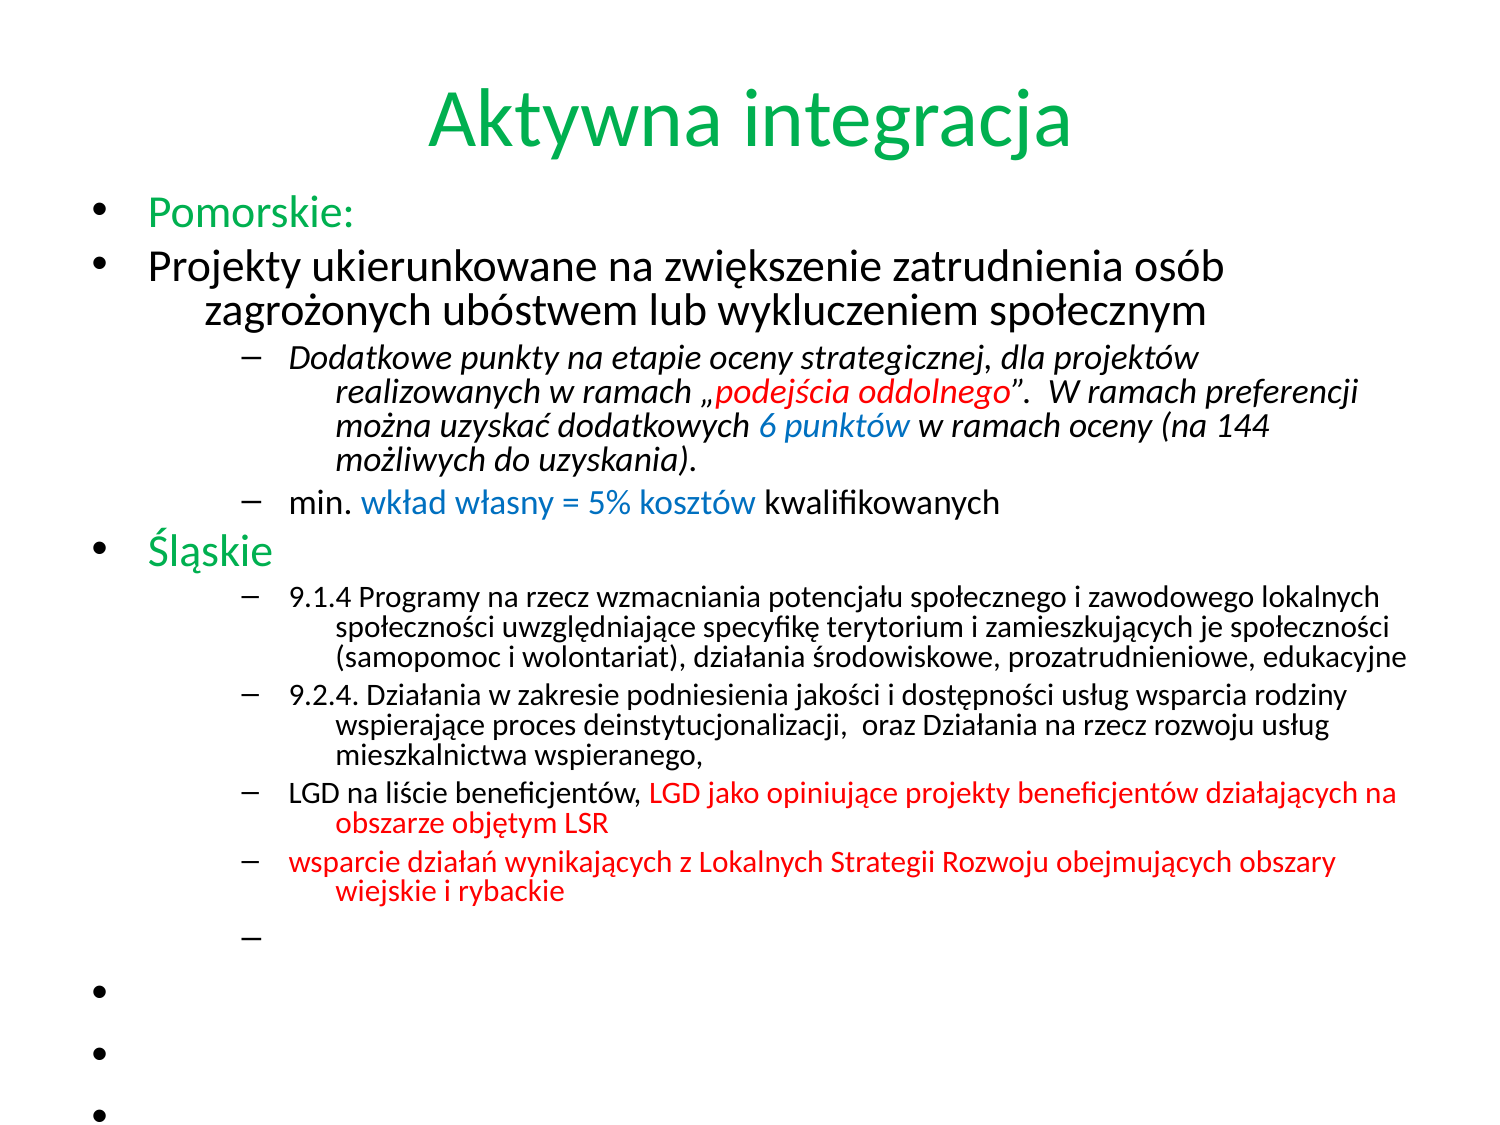

# Aktywna integracja
Pomorskie:
Projekty ukierunkowane na zwiększenie zatrudnienia osób zagrożonych ubóstwem lub wykluczeniem społecznym
Dodatkowe punkty na etapie oceny strategicznej, dla projektów realizowanych w ramach „podejścia oddolnego”. W ramach preferencji można uzyskać dodatkowych 6 punktów w ramach oceny (na 144 możliwych do uzyskania).
min. wkład własny = 5% kosztów kwalifikowanych
Śląskie
9.1.4 Programy na rzecz wzmacniania potencjału społecznego i zawodowego lokalnych społeczności uwzględniające specyfikę terytorium i zamieszkujących je społeczności (samopomoc i wolontariat), działania środowiskowe, prozatrudnieniowe, edukacyjne
9.2.4. Działania w zakresie podniesienia jakości i dostępności usług wsparcia rodziny wspierające proces deinstytucjonalizacji, oraz Działania na rzecz rozwoju usług mieszkalnictwa wspieranego,
LGD na liście beneficjentów, LGD jako opiniujące projekty beneficjentów działających na obszarze objętym LSR
wsparcie działań wynikających z Lokalnych Strategii Rozwoju obejmujących obszary wiejskie i rybackie